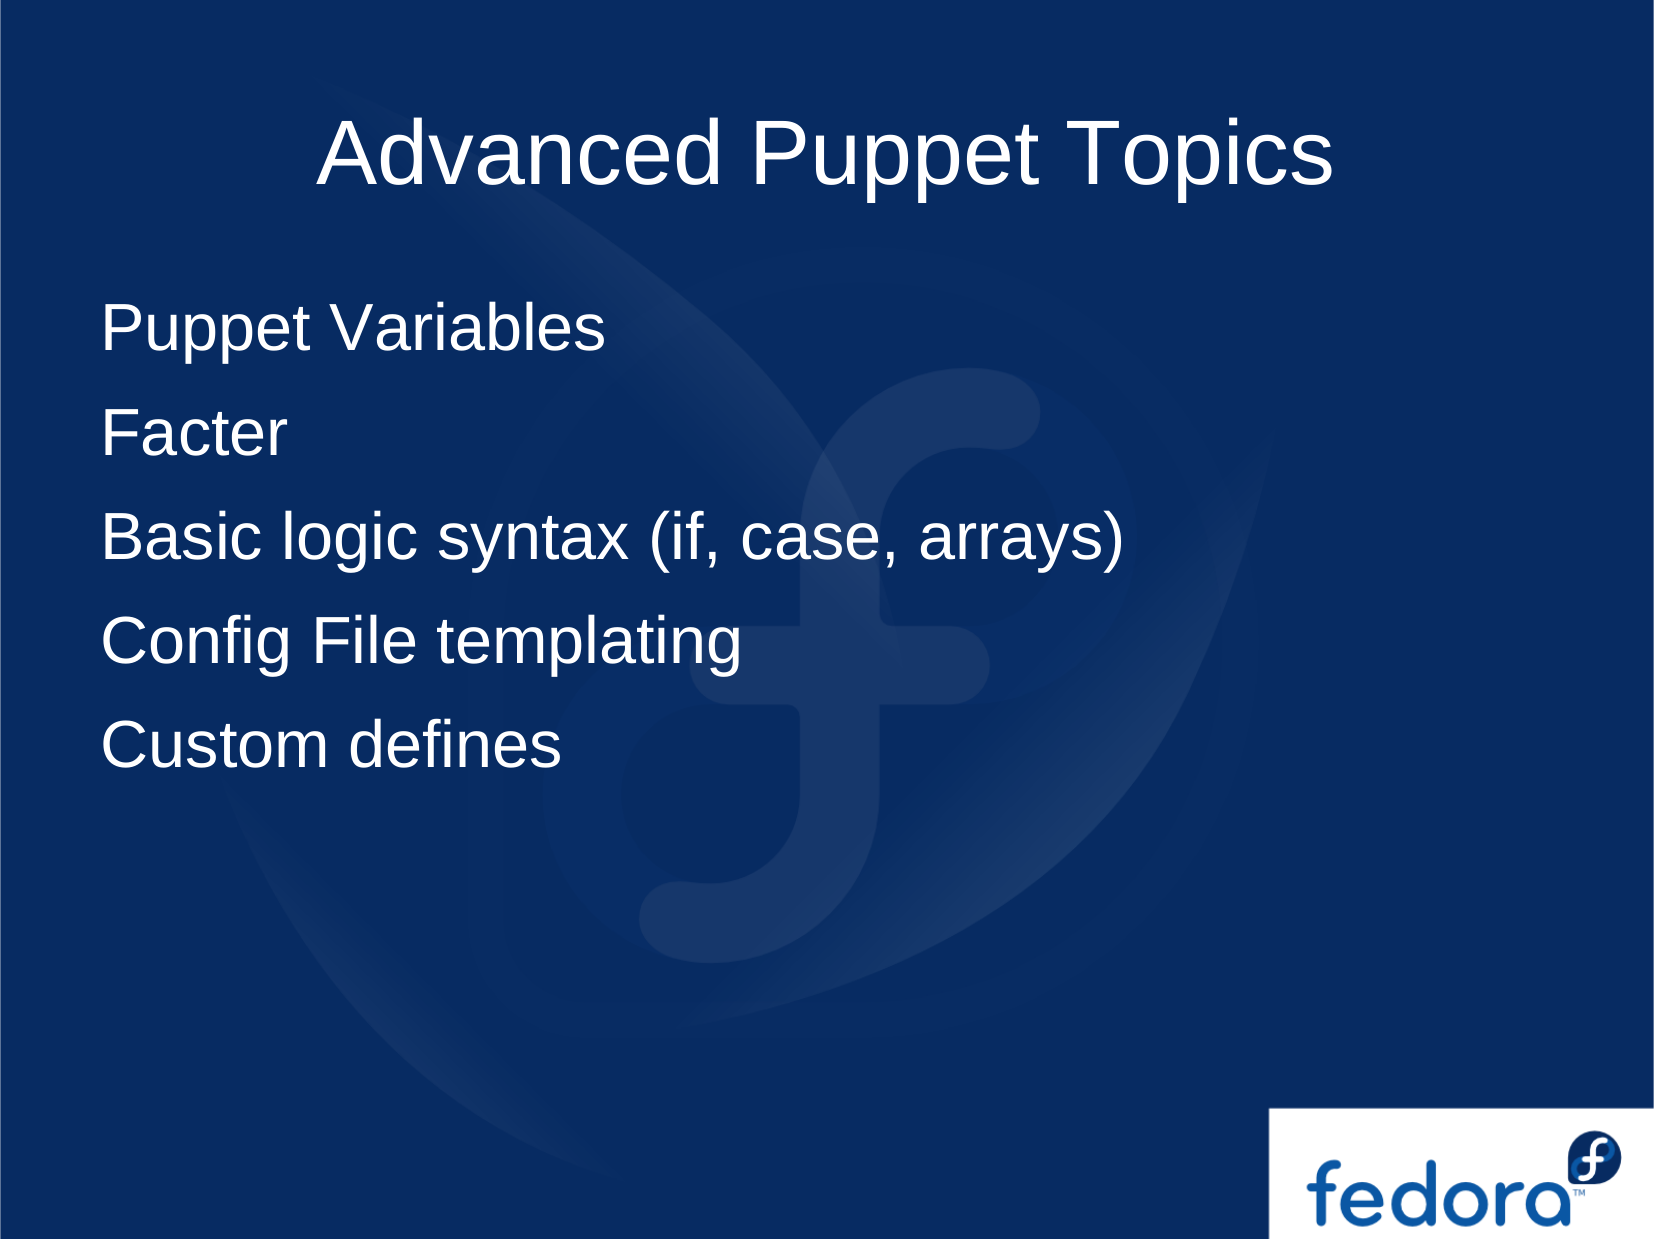

# Advanced Puppet Topics
Puppet Variables
Facter
Basic logic syntax (if, case, arrays)
Config File templating
Custom defines